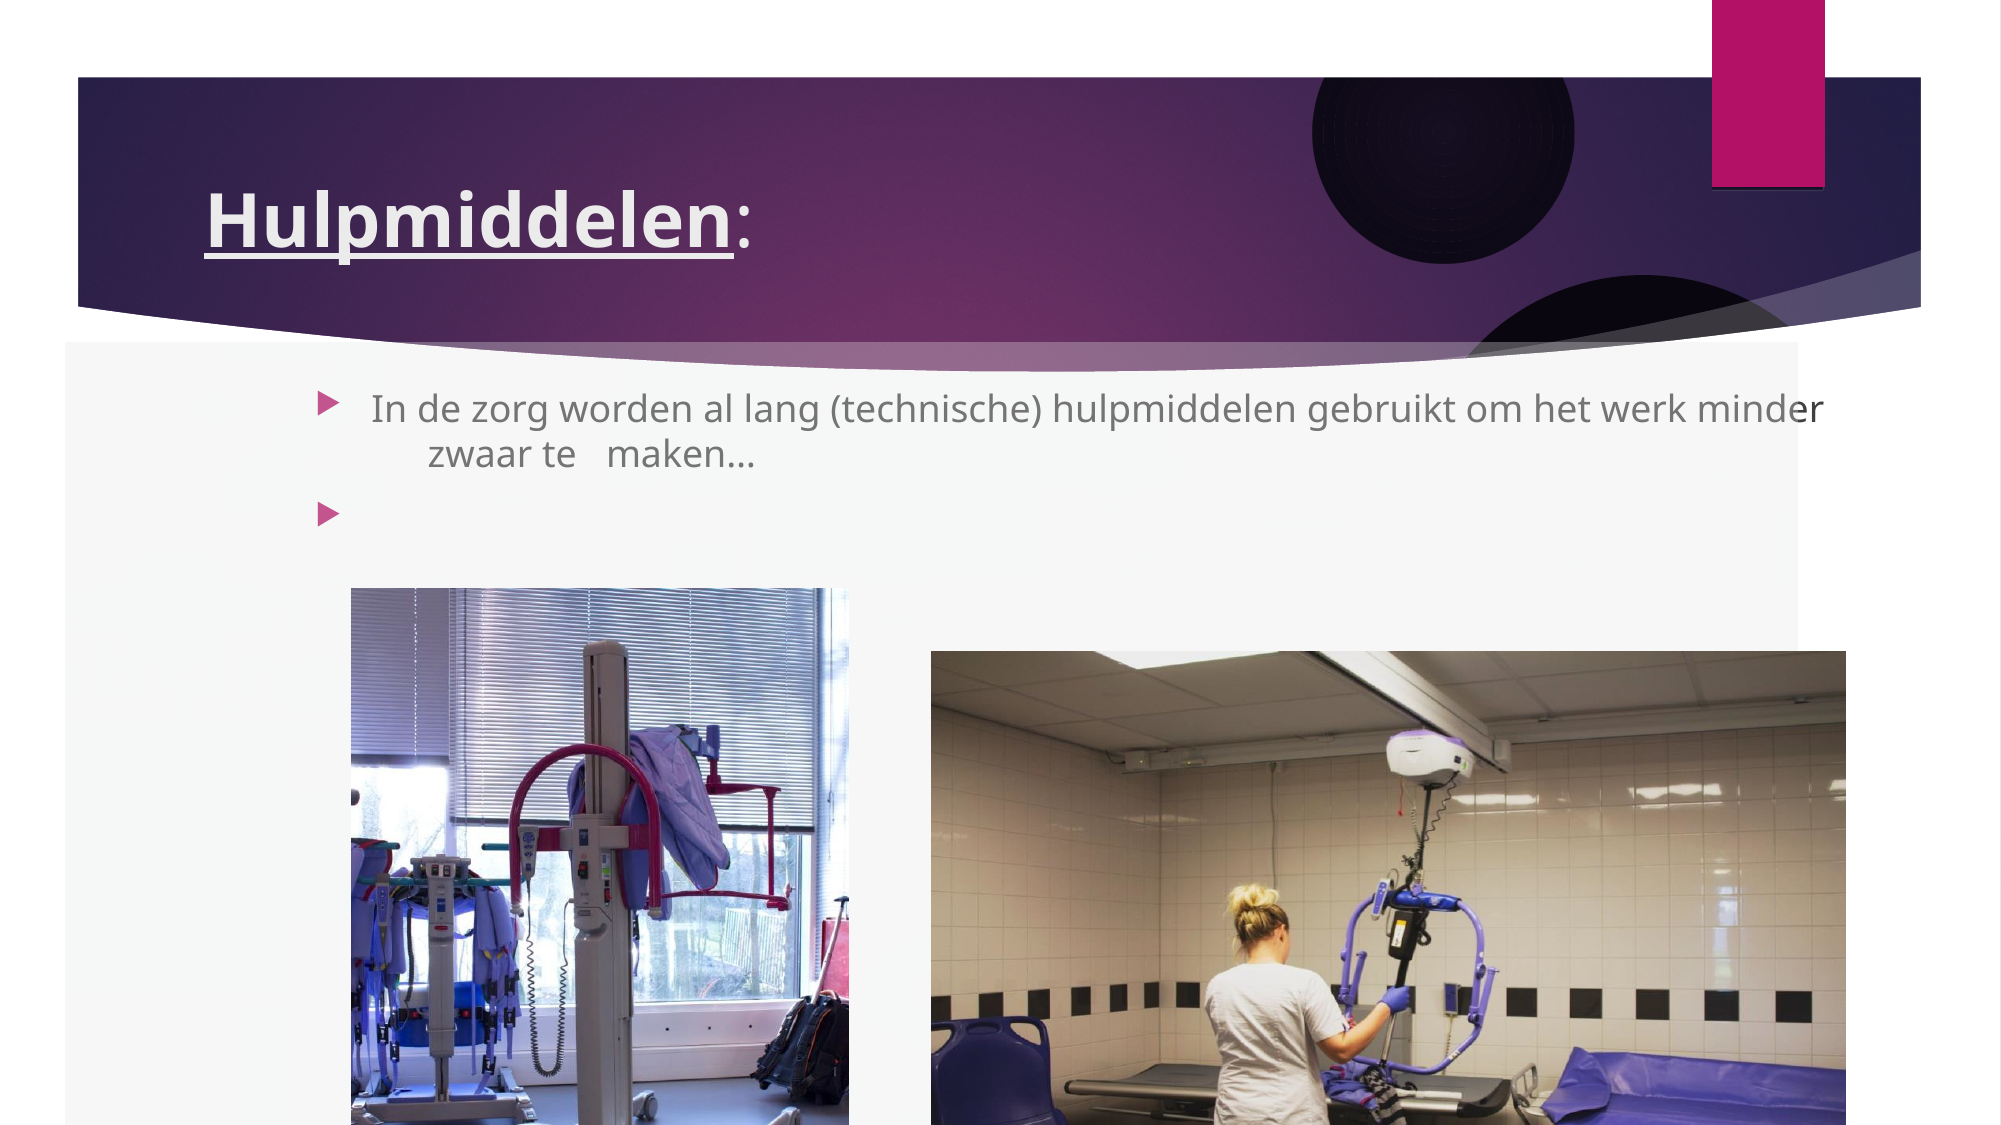

# Hulpmiddelen:
In de zorg worden al lang (technische) hulpmiddelen gebruikt om het werk minder zwaar te maken…